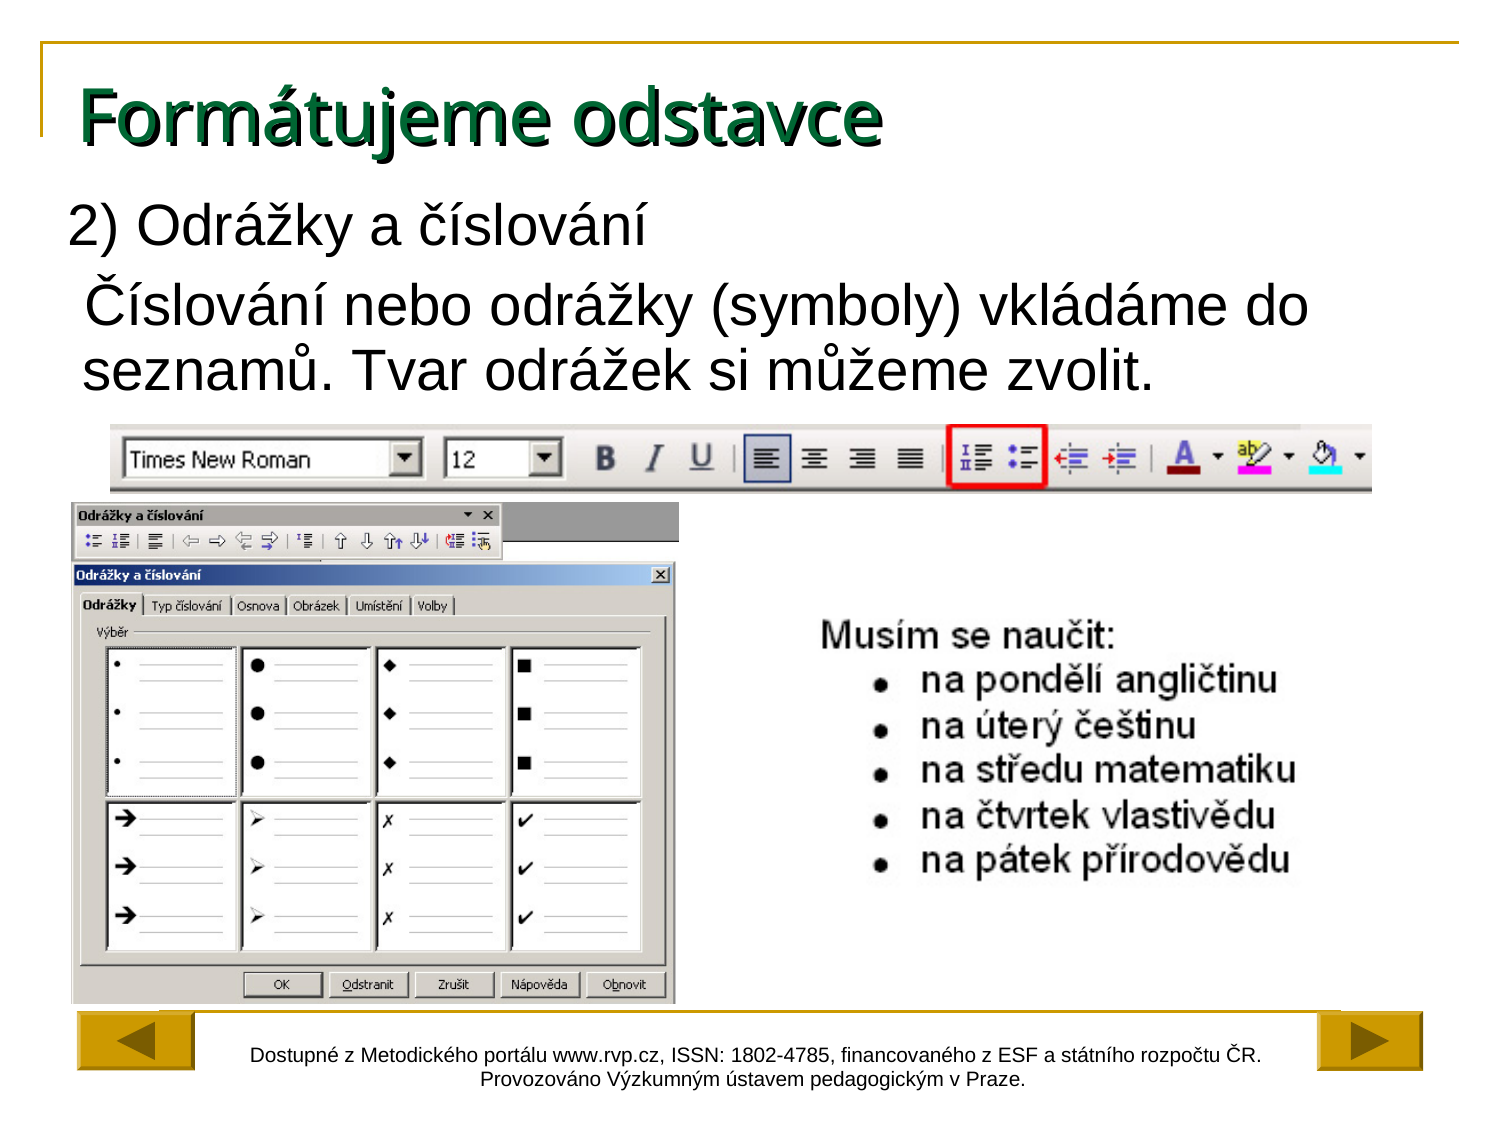

# Formátujeme odstavce
2) Odrážky a číslování
 Číslování nebo odrážky (symboly) vkládáme do seznamů. Tvar odrážek si můžeme zvolit.